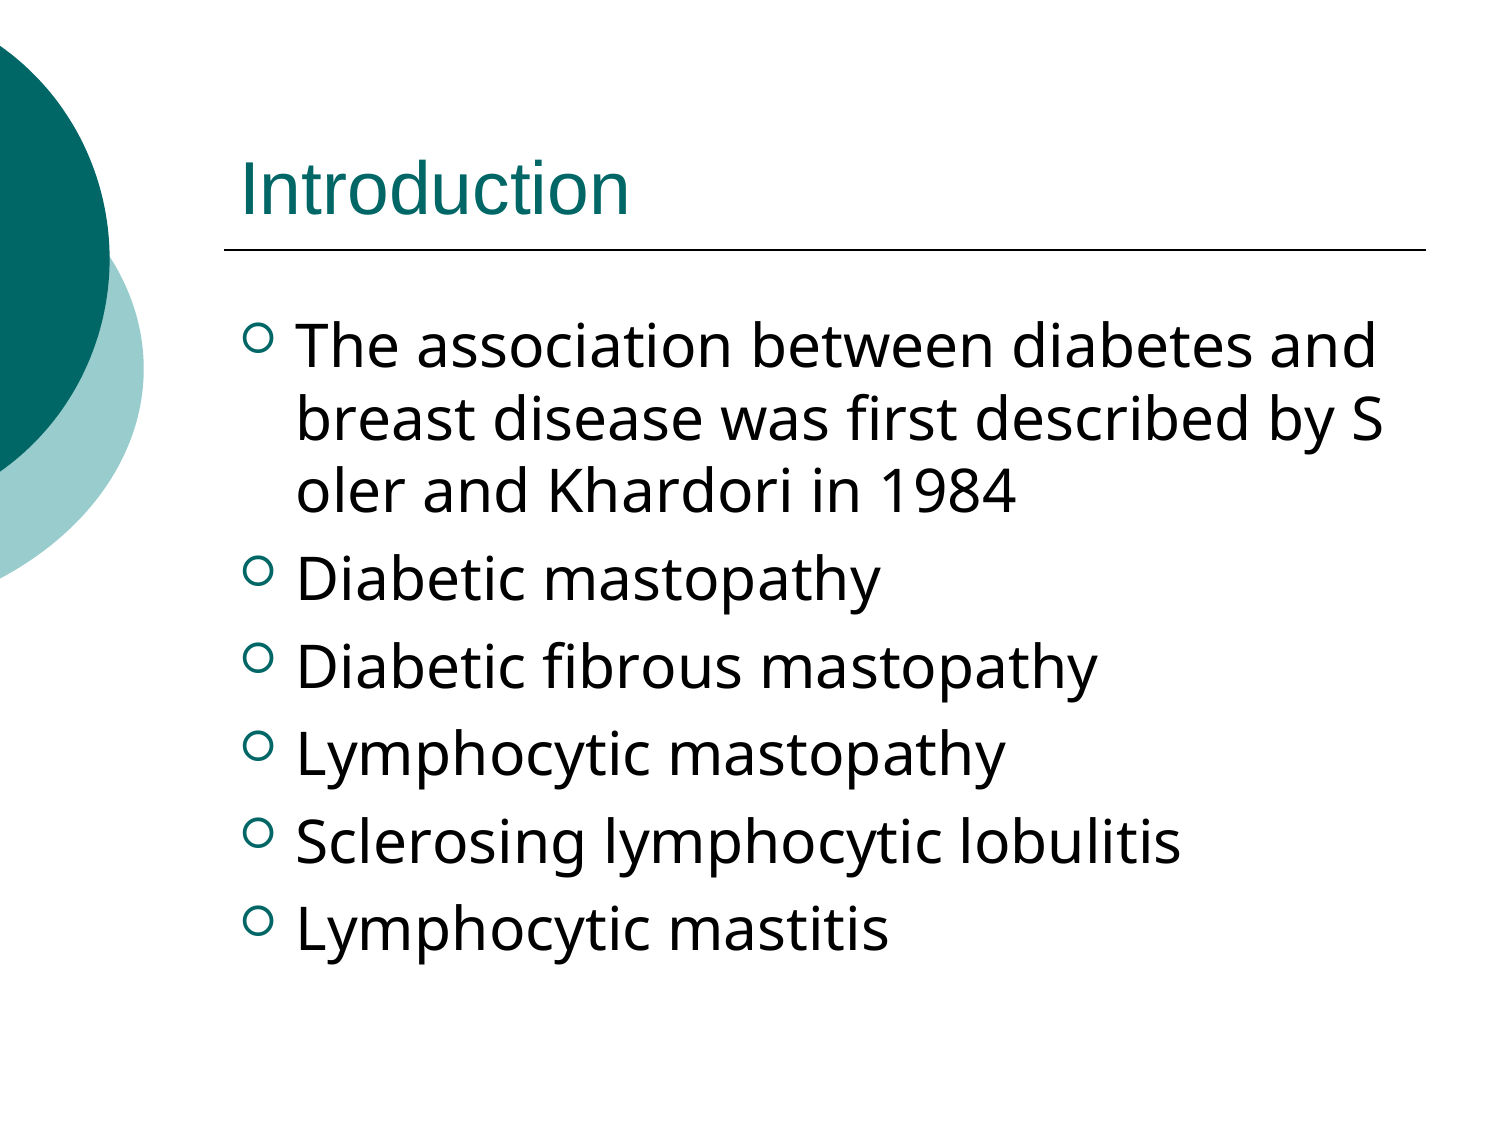

# Introduction
The association between diabetes and breast disease was first described by Soler and Khardori in 1984
Diabetic mastopathy
Diabetic fibrous mastopathy
Lymphocytic mastopathy
Sclerosing lymphocytic lobulitis
Lymphocytic mastitis